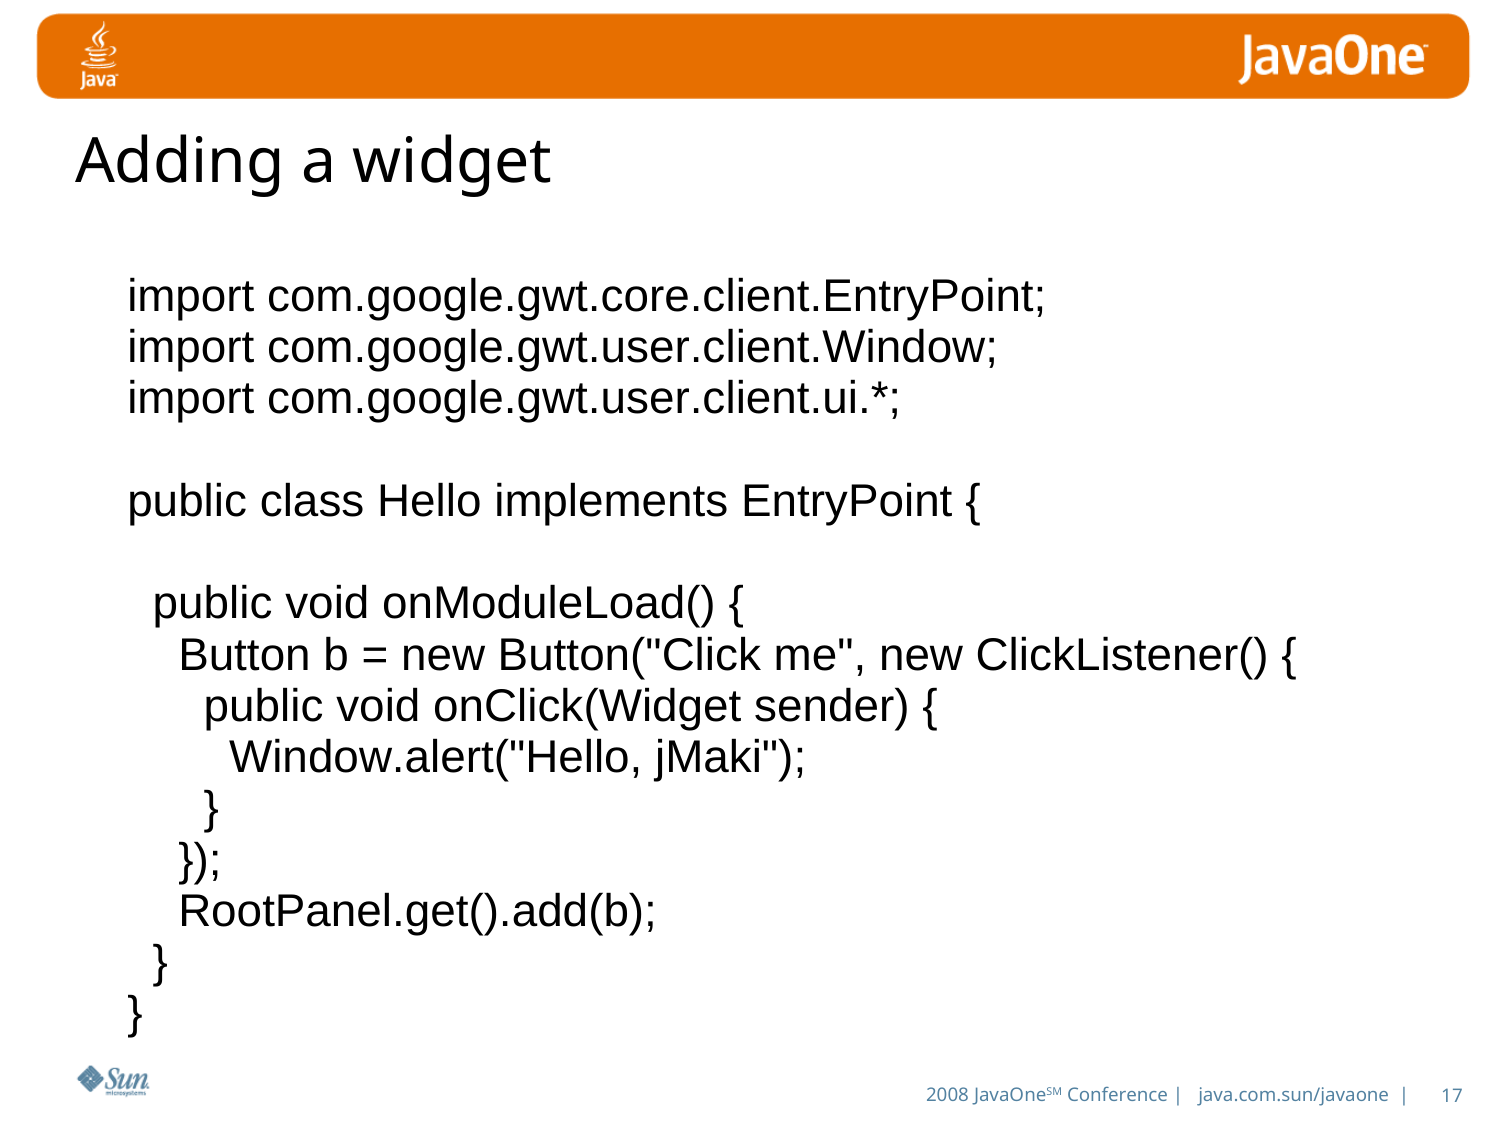

# Adding a widget
import com.google.gwt.core.client.EntryPoint;
import com.google.gwt.user.client.Window;
import com.google.gwt.user.client.ui.*;
public class Hello implements EntryPoint {
 public void onModuleLoad() {
 Button b = new Button("Click me", new ClickListener() {
 public void onClick(Widget sender) {
 Window.alert("Hello, jMaki");
 }
 });
 RootPanel.get().add(b);
 }
}